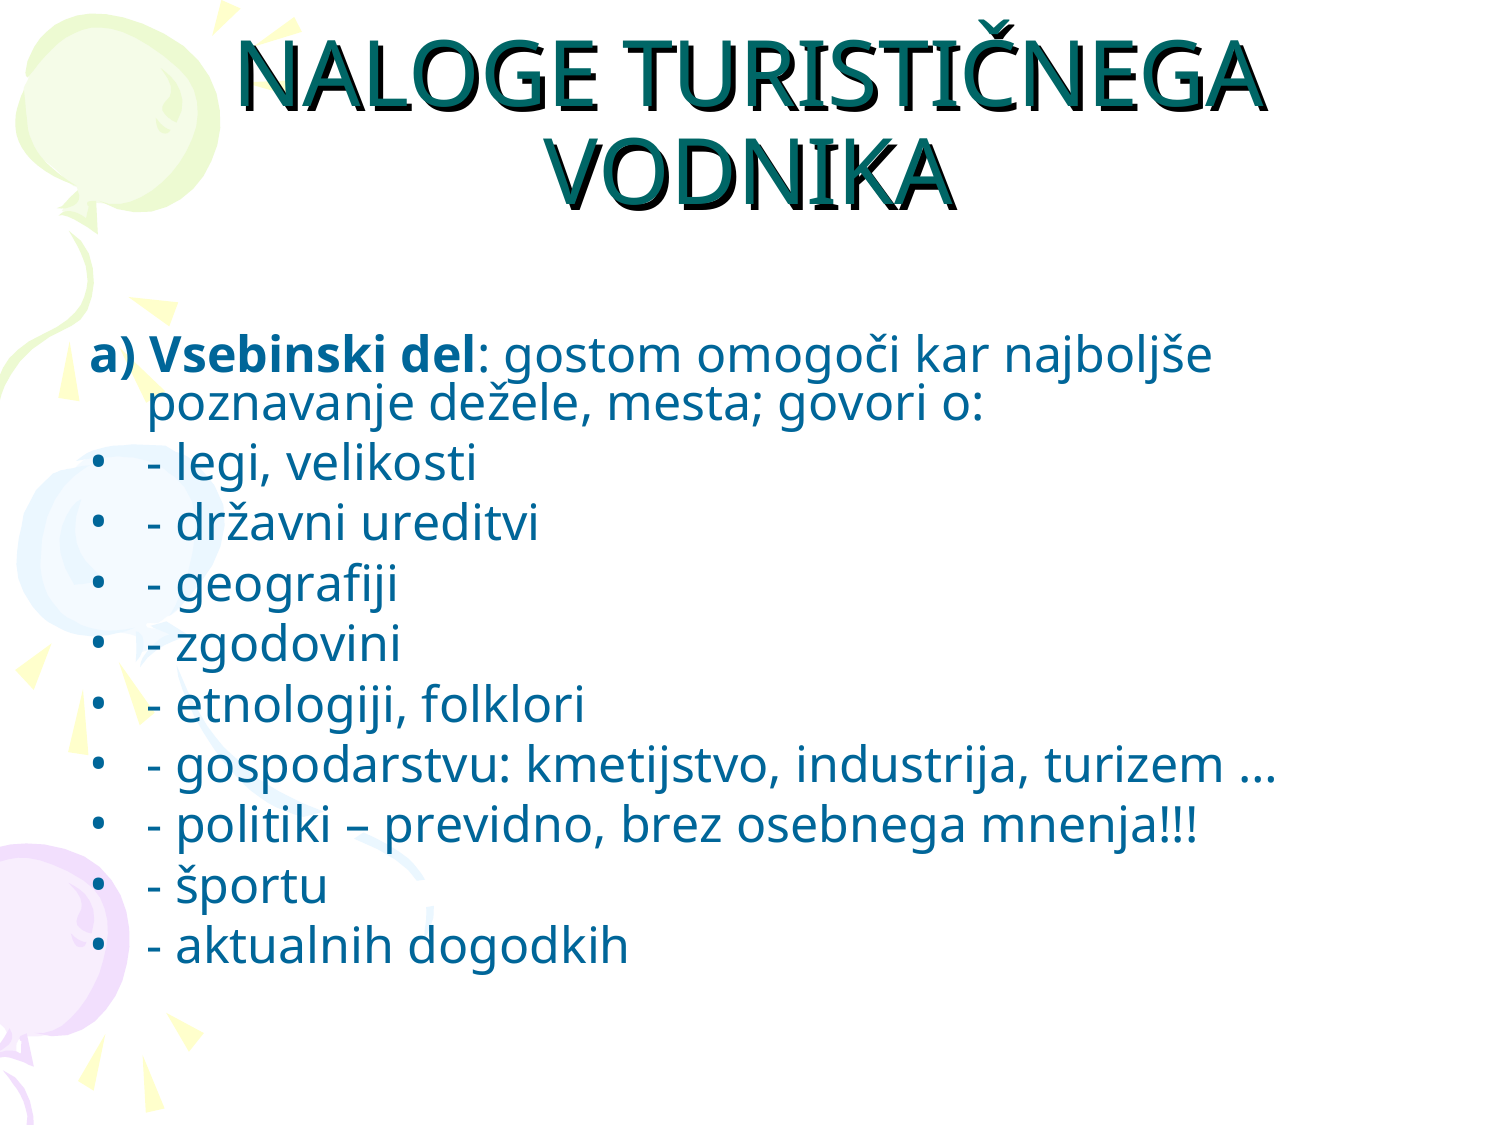

# NALOGE TURISTIČNEGA VODNIKA
a) Vsebinski del: gostom omogoči kar najboljše poznavanje dežele, mesta; govori o:
- legi, velikosti
- državni ureditvi
- geografiji
- zgodovini
- etnologiji, folklori
- gospodarstvu: kmetijstvo, industrija, turizem …
- politiki – previdno, brez osebnega mnenja!!!
- športu
- aktualnih dogodkih